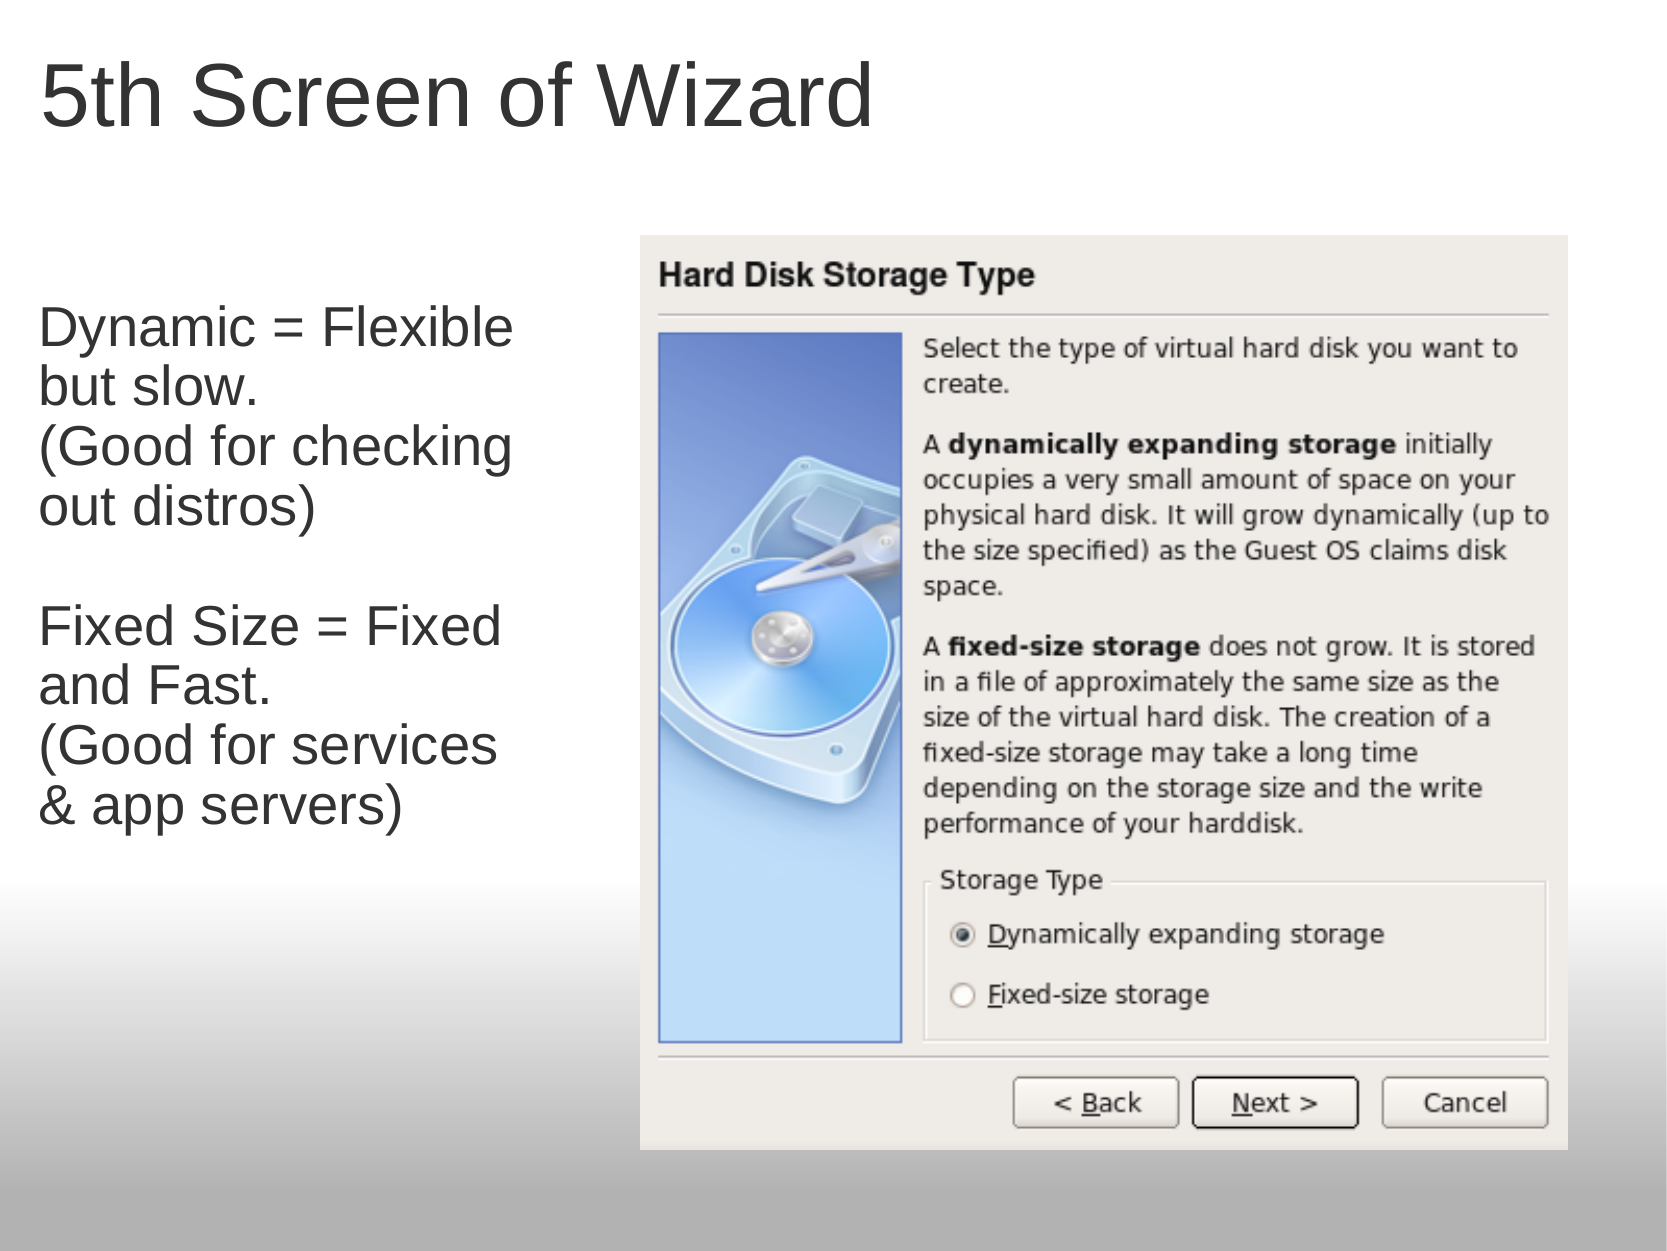

# 5th Screen of Wizard
Dynamic = Flexible but slow.
(Good for checking out distros)
Fixed Size = Fixed and Fast.
(Good for services & app servers)